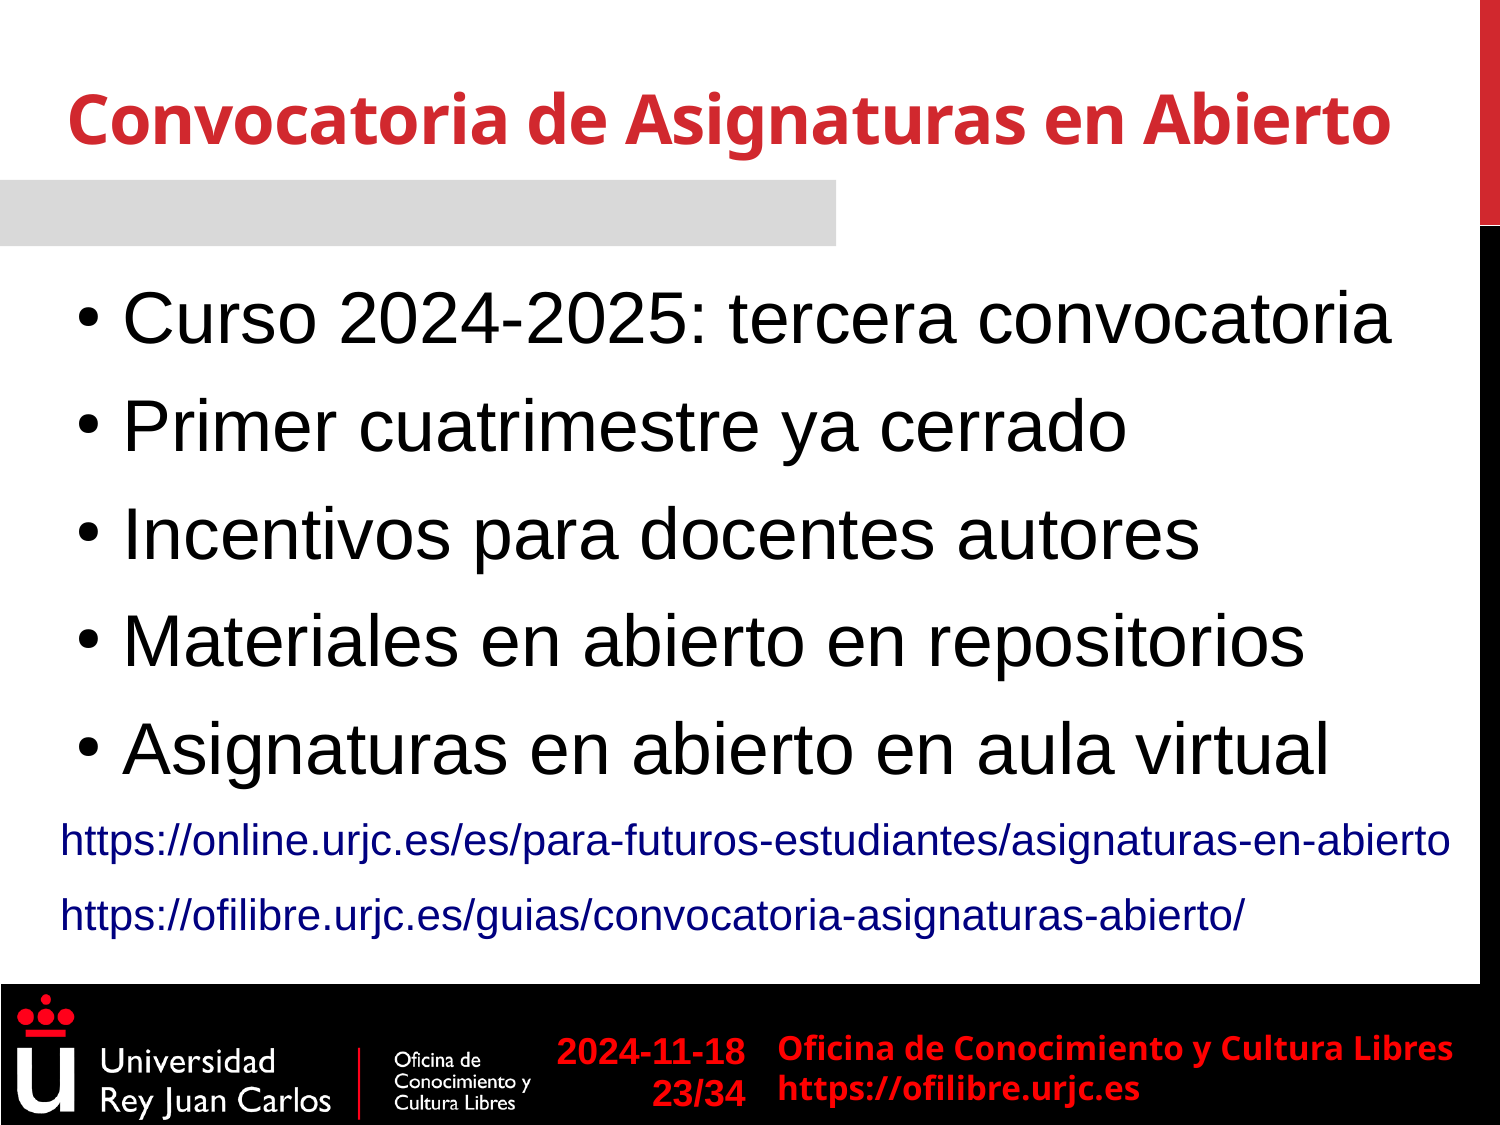

Convocatoria de Asignaturas en Abierto
# Curso 2024-2025: tercera convocatoria
Primer cuatrimestre ya cerrado
Incentivos para docentes autores
Materiales en abierto en repositorios
Asignaturas en abierto en aula virtual
https://online.urjc.es/es/para-futuros-estudiantes/asignaturas-en-abierto
https://ofilibre.urjc.es/guias/convocatoria-asignaturas-abierto/